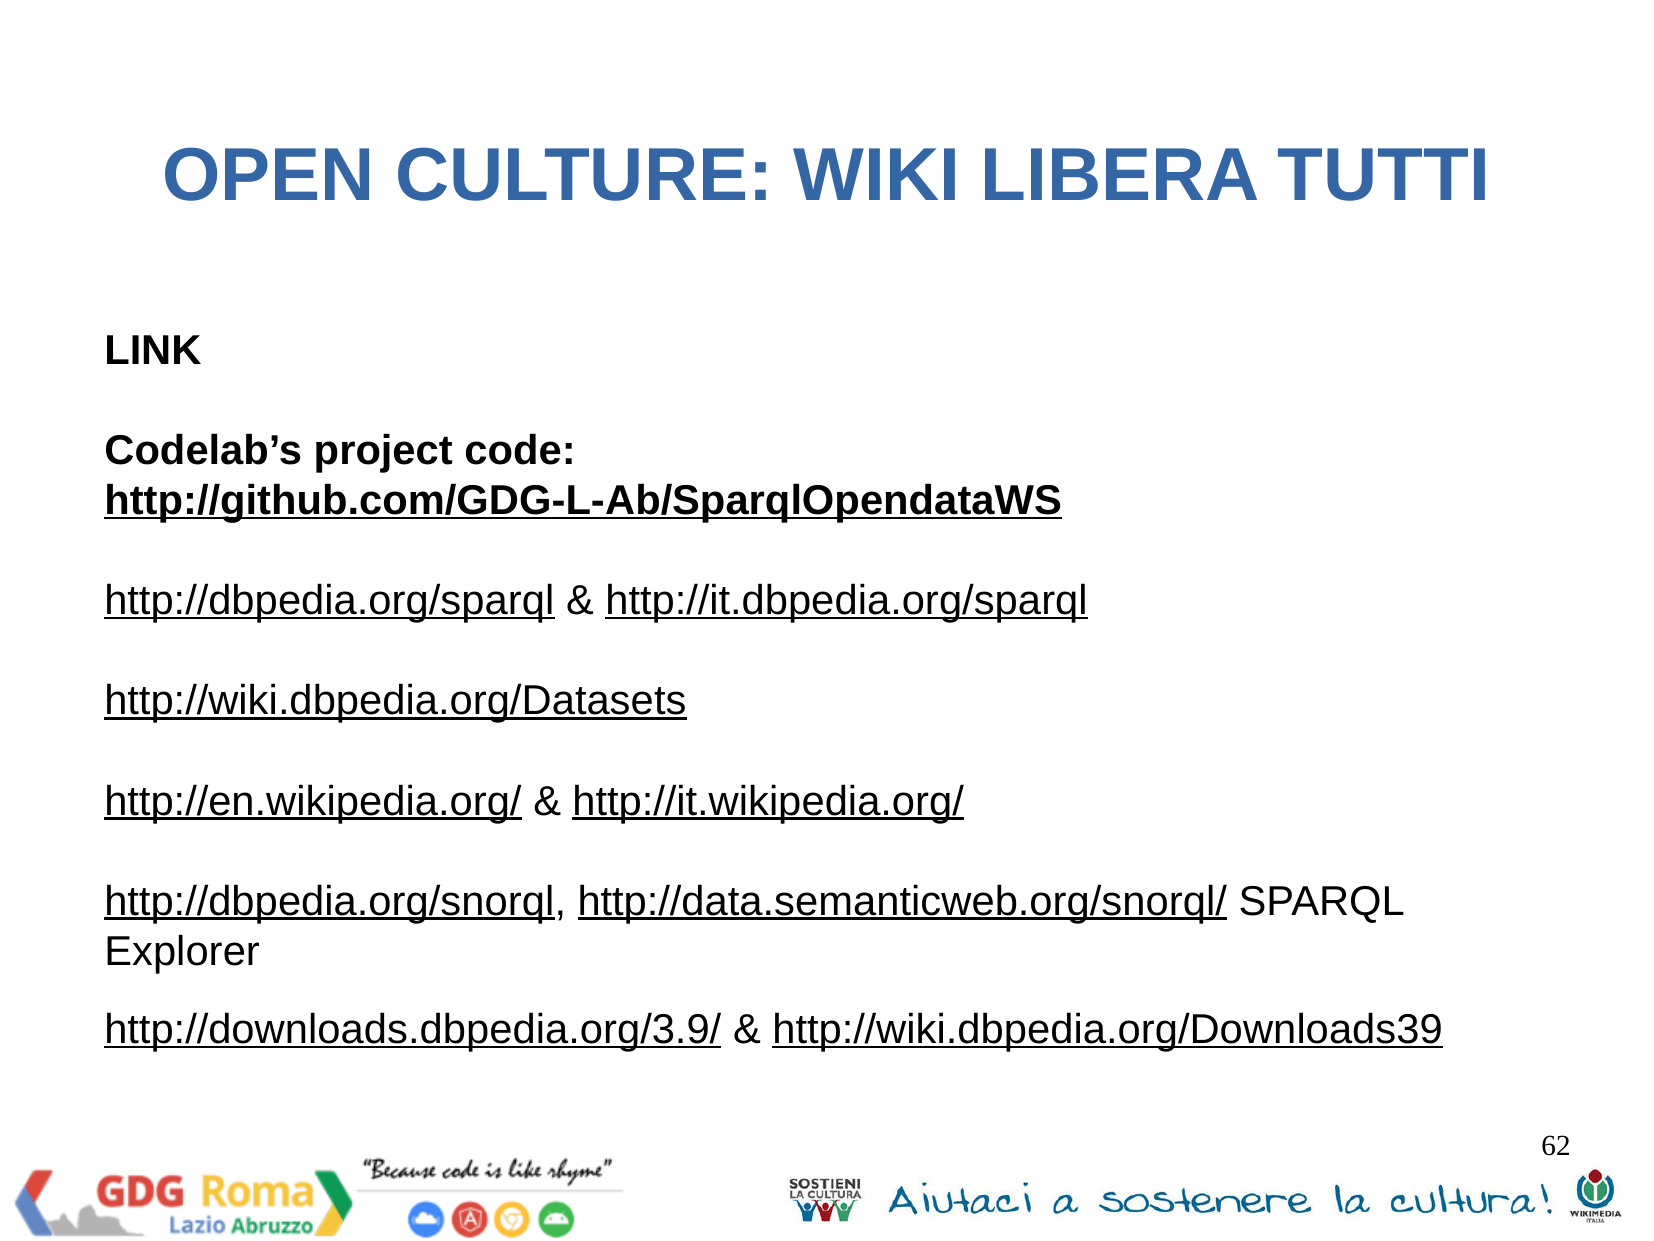

# OPEN CULTURE: WIKI LIBERA TUTTI
LINK
Codelab’s project code: http://github.com/GDG-L-Ab/SparqlOpendataWS
http://dbpedia.org/sparql & http://it.dbpedia.org/sparql
http://wiki.dbpedia.org/Datasets
http://en.wikipedia.org/ & http://it.wikipedia.org/
http://dbpedia.org/snorql, http://data.semanticweb.org/snorql/ SPARQL Explorer
http://downloads.dbpedia.org/3.9/ & http://wiki.dbpedia.org/Downloads39
62